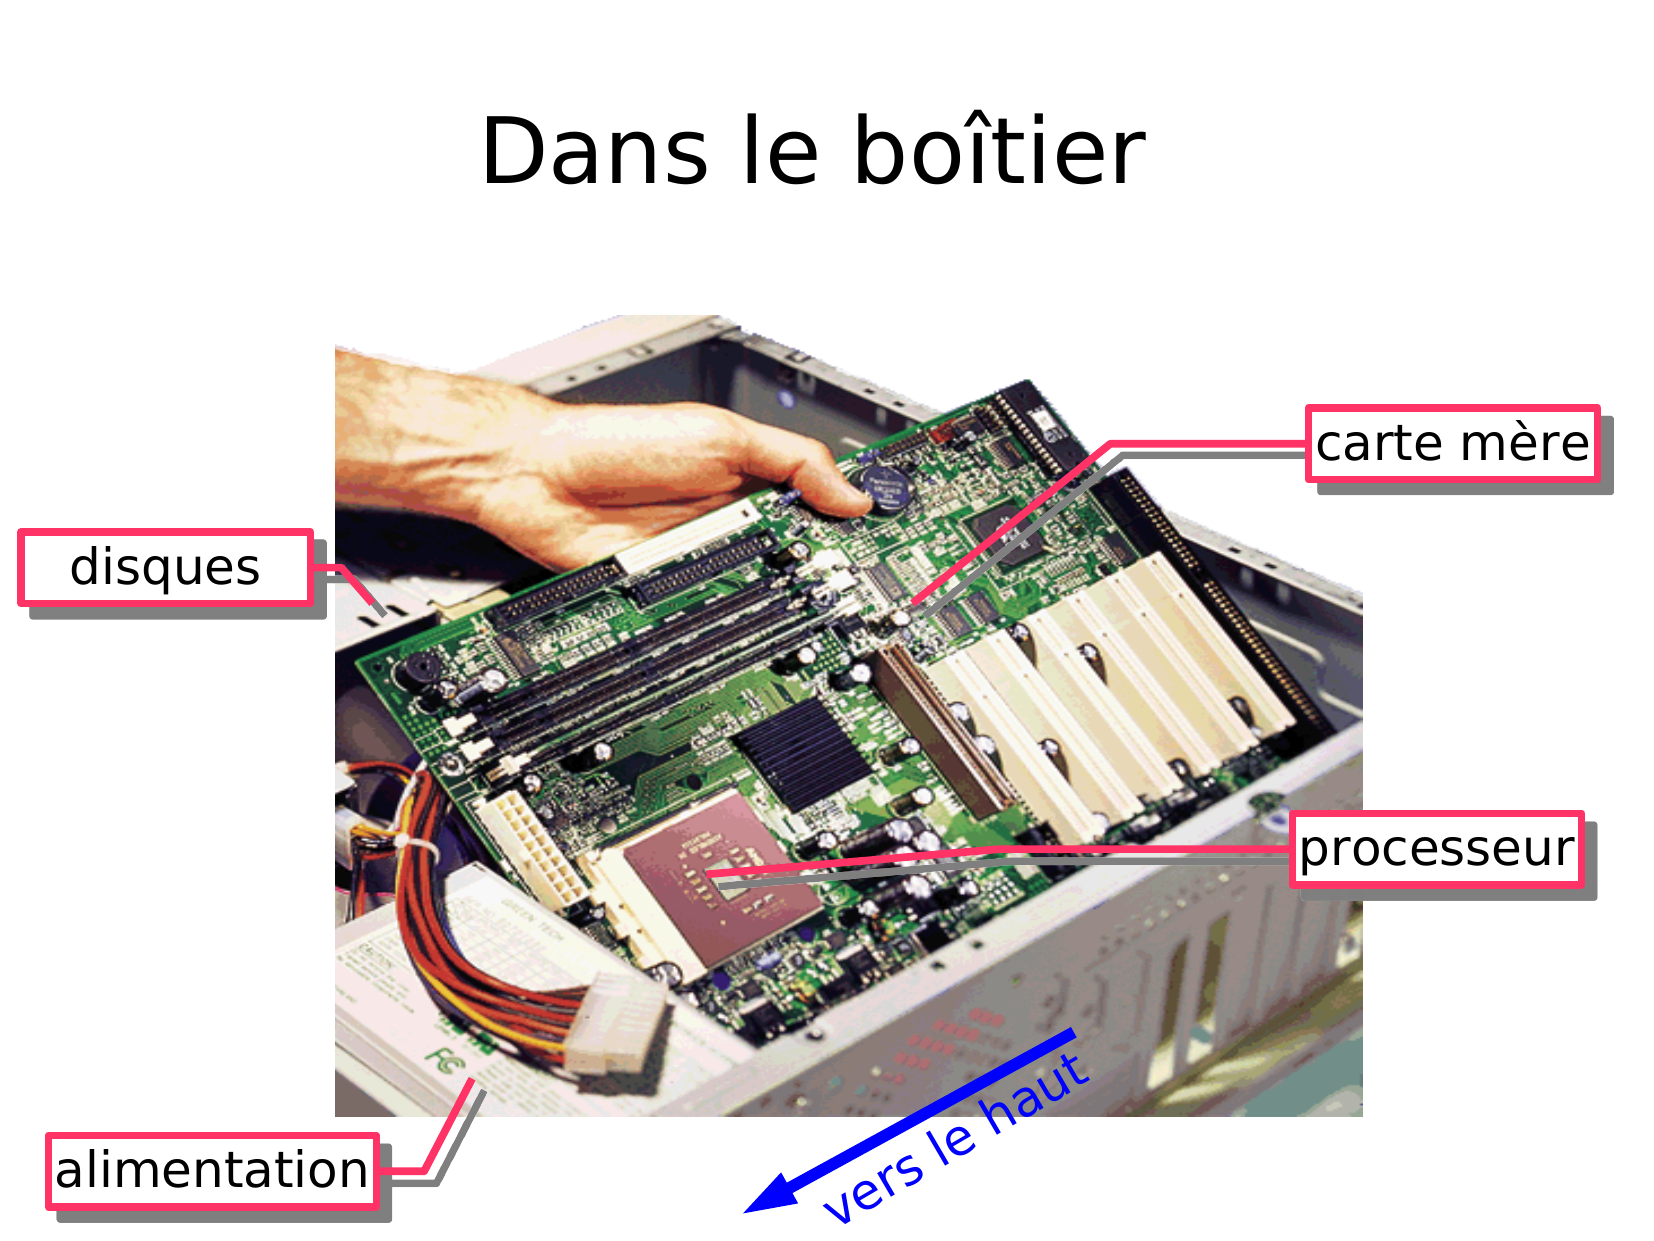

# Dans le boîtier
vers le haut